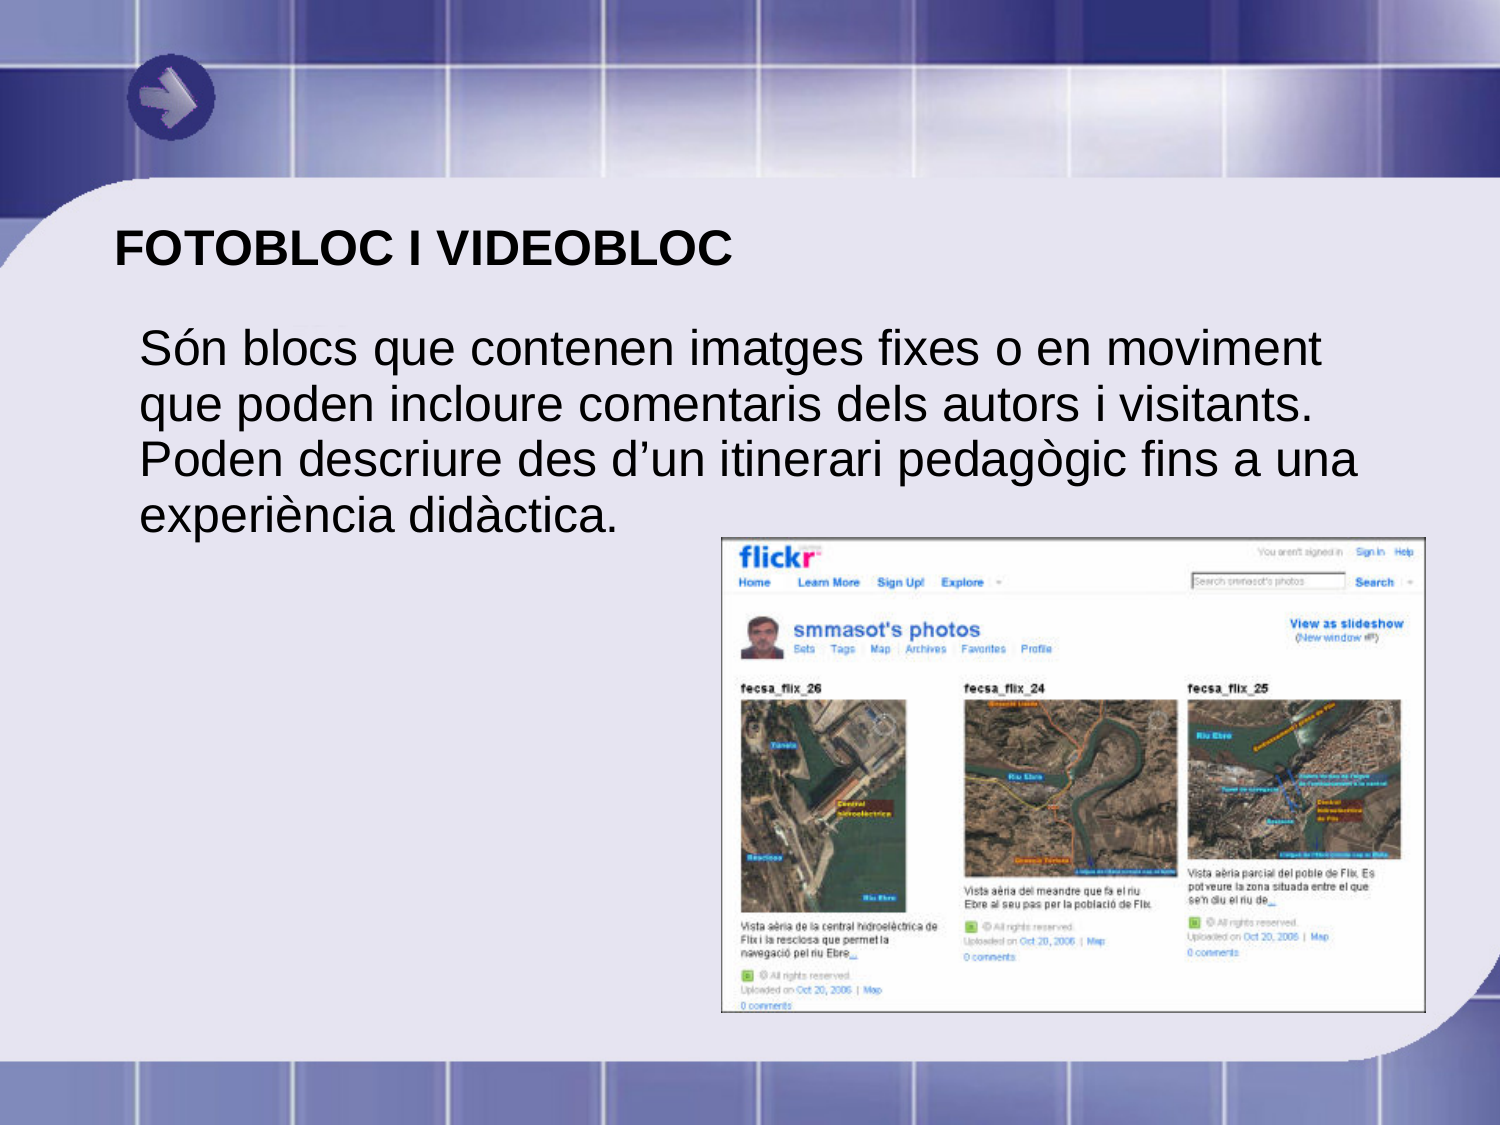

FOTOBLOC I VIDEOBLOC
Són blocs que contenen imatges fixes o en moviment que poden incloure comentaris dels autors i visitants. Poden descriure des d’un itinerari pedagògic fins a una experiència didàctica.